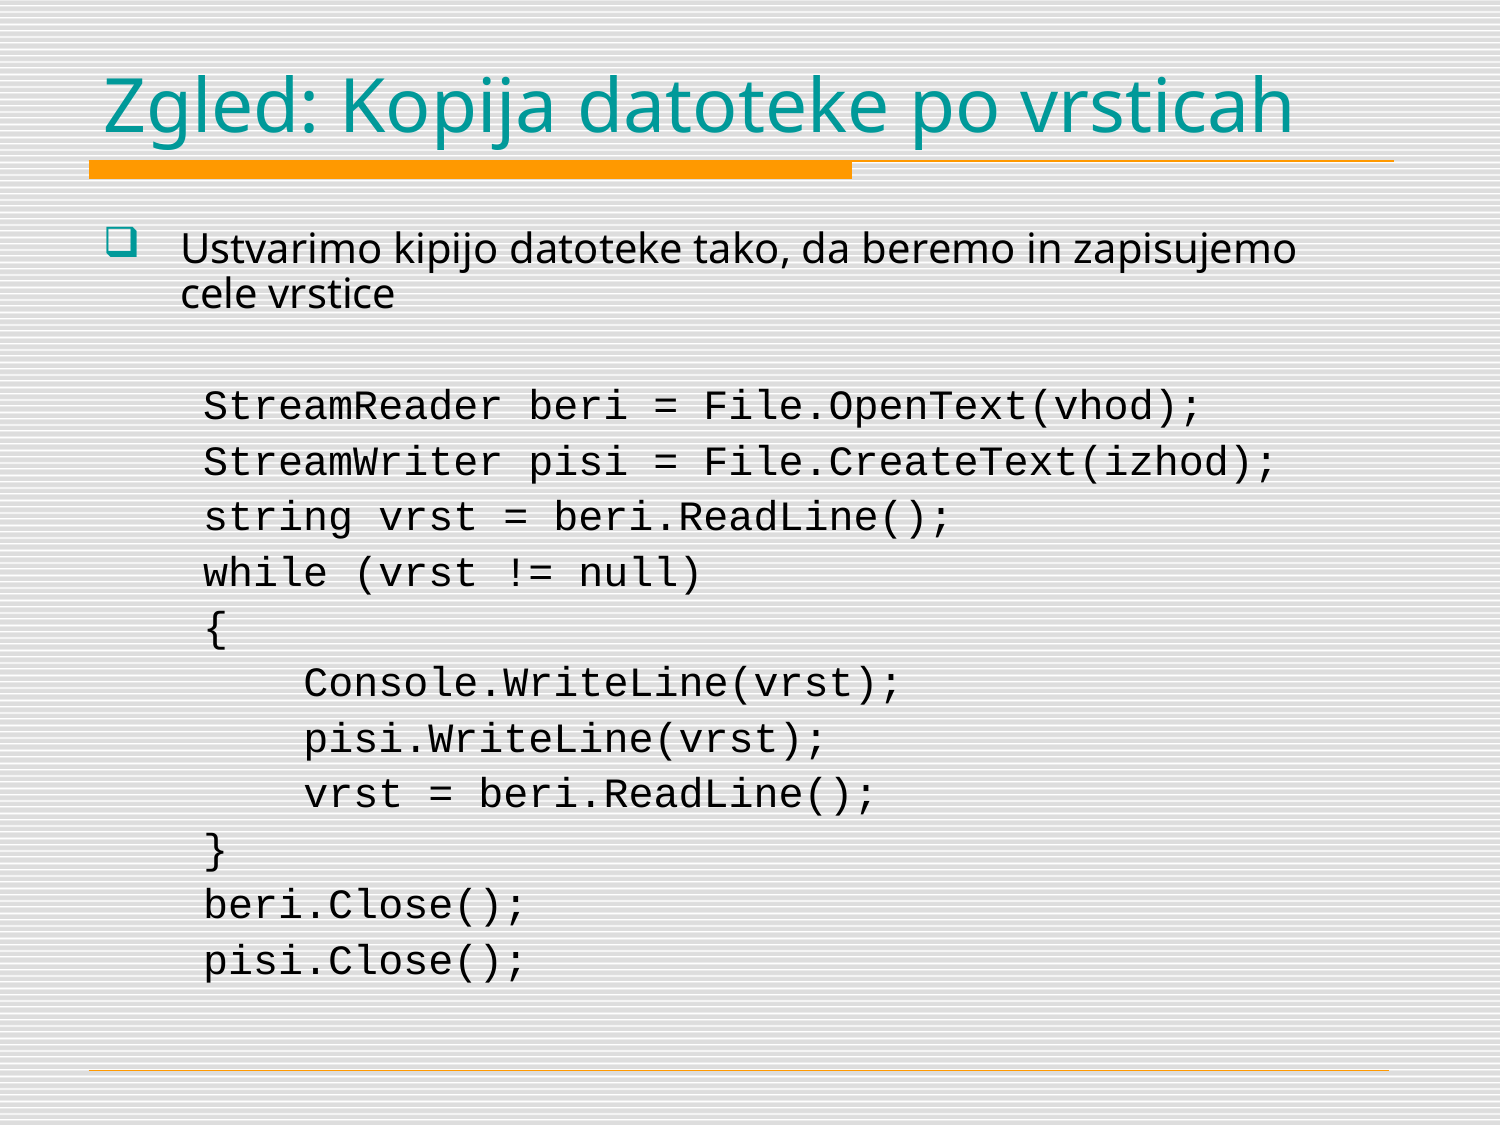

# Zgled: Kopija datoteke po vrsticah
Ustvarimo kipijo datoteke tako, da beremo in zapisujemo cele vrstice
 StreamReader beri = File.OpenText(vhod);
 StreamWriter pisi = File.CreateText(izhod);
 string vrst = beri.ReadLine();
 while (vrst != null)
 {
 Console.WriteLine(vrst);
 pisi.WriteLine(vrst);
 vrst = beri.ReadLine();
 }
 beri.Close();
 pisi.Close();